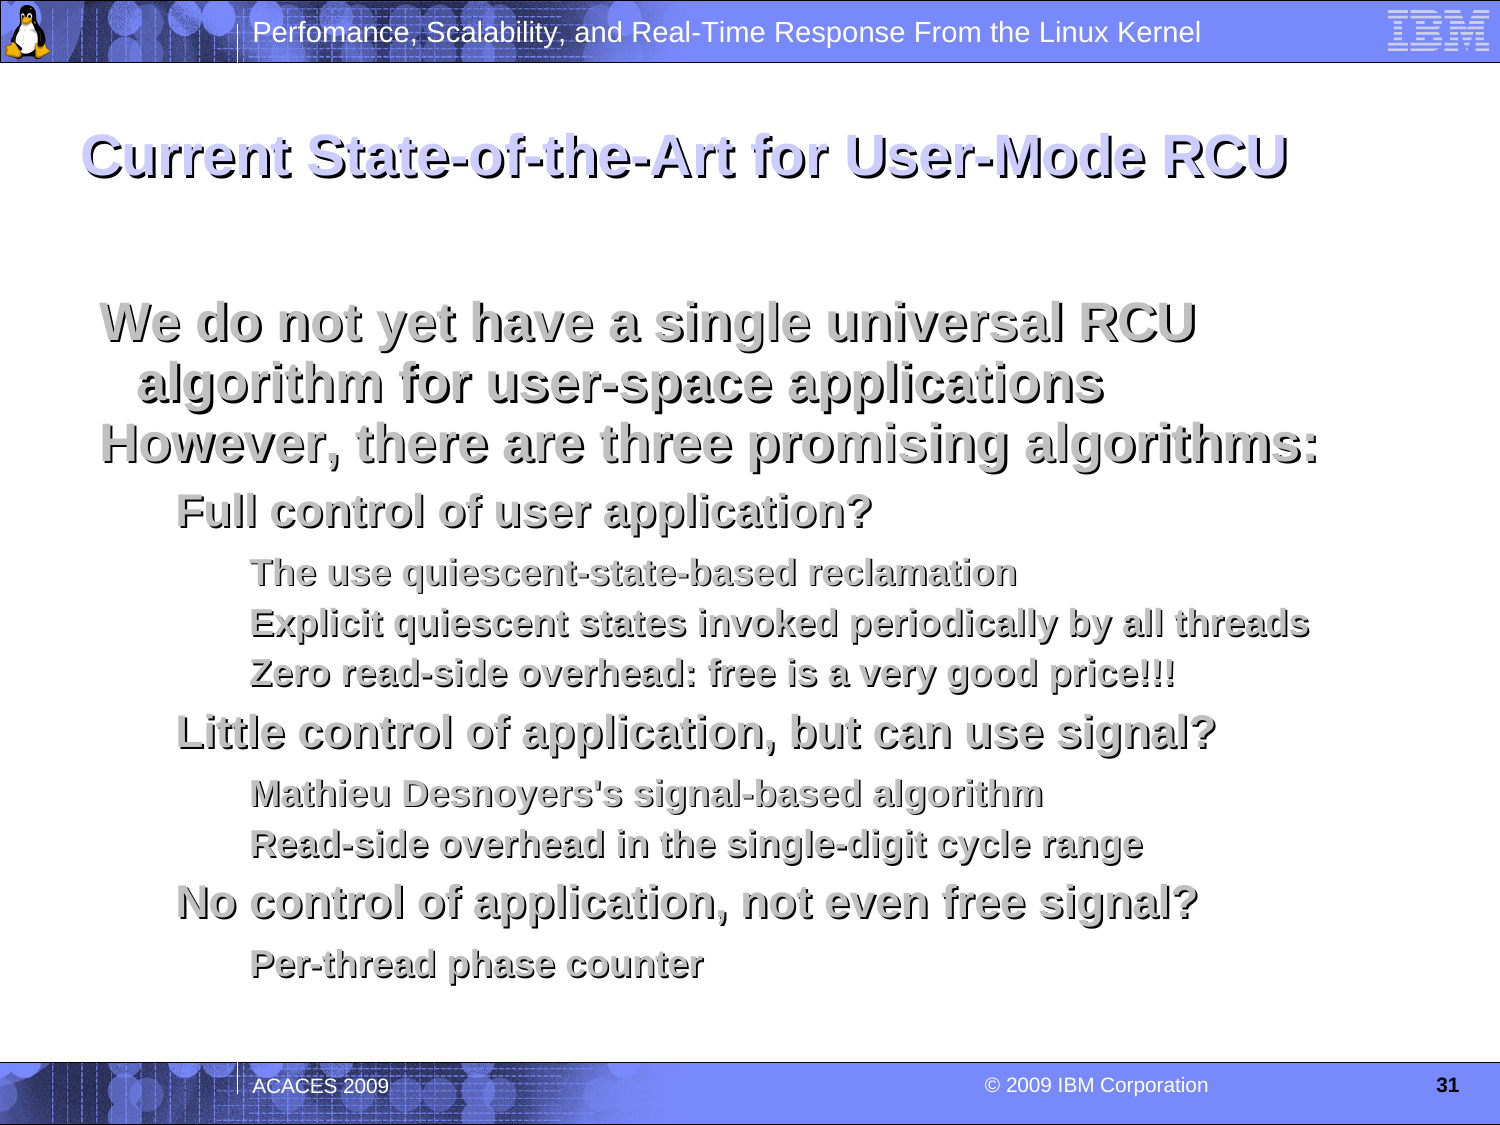

# Current State-of-the-Art for User-Mode RCU
We do not yet have a single universal RCU algorithm for user-space applications
However, there are three promising algorithms:
Full control of user application?
The use quiescent-state-based reclamation
Explicit quiescent states invoked periodically by all threads
Zero read-side overhead: free is a very good price!!!
Little control of application, but can use signal?
Mathieu Desnoyers's signal-based algorithm
Read-side overhead in the single-digit cycle range
No control of application, not even free signal?
Per-thread phase counter
31